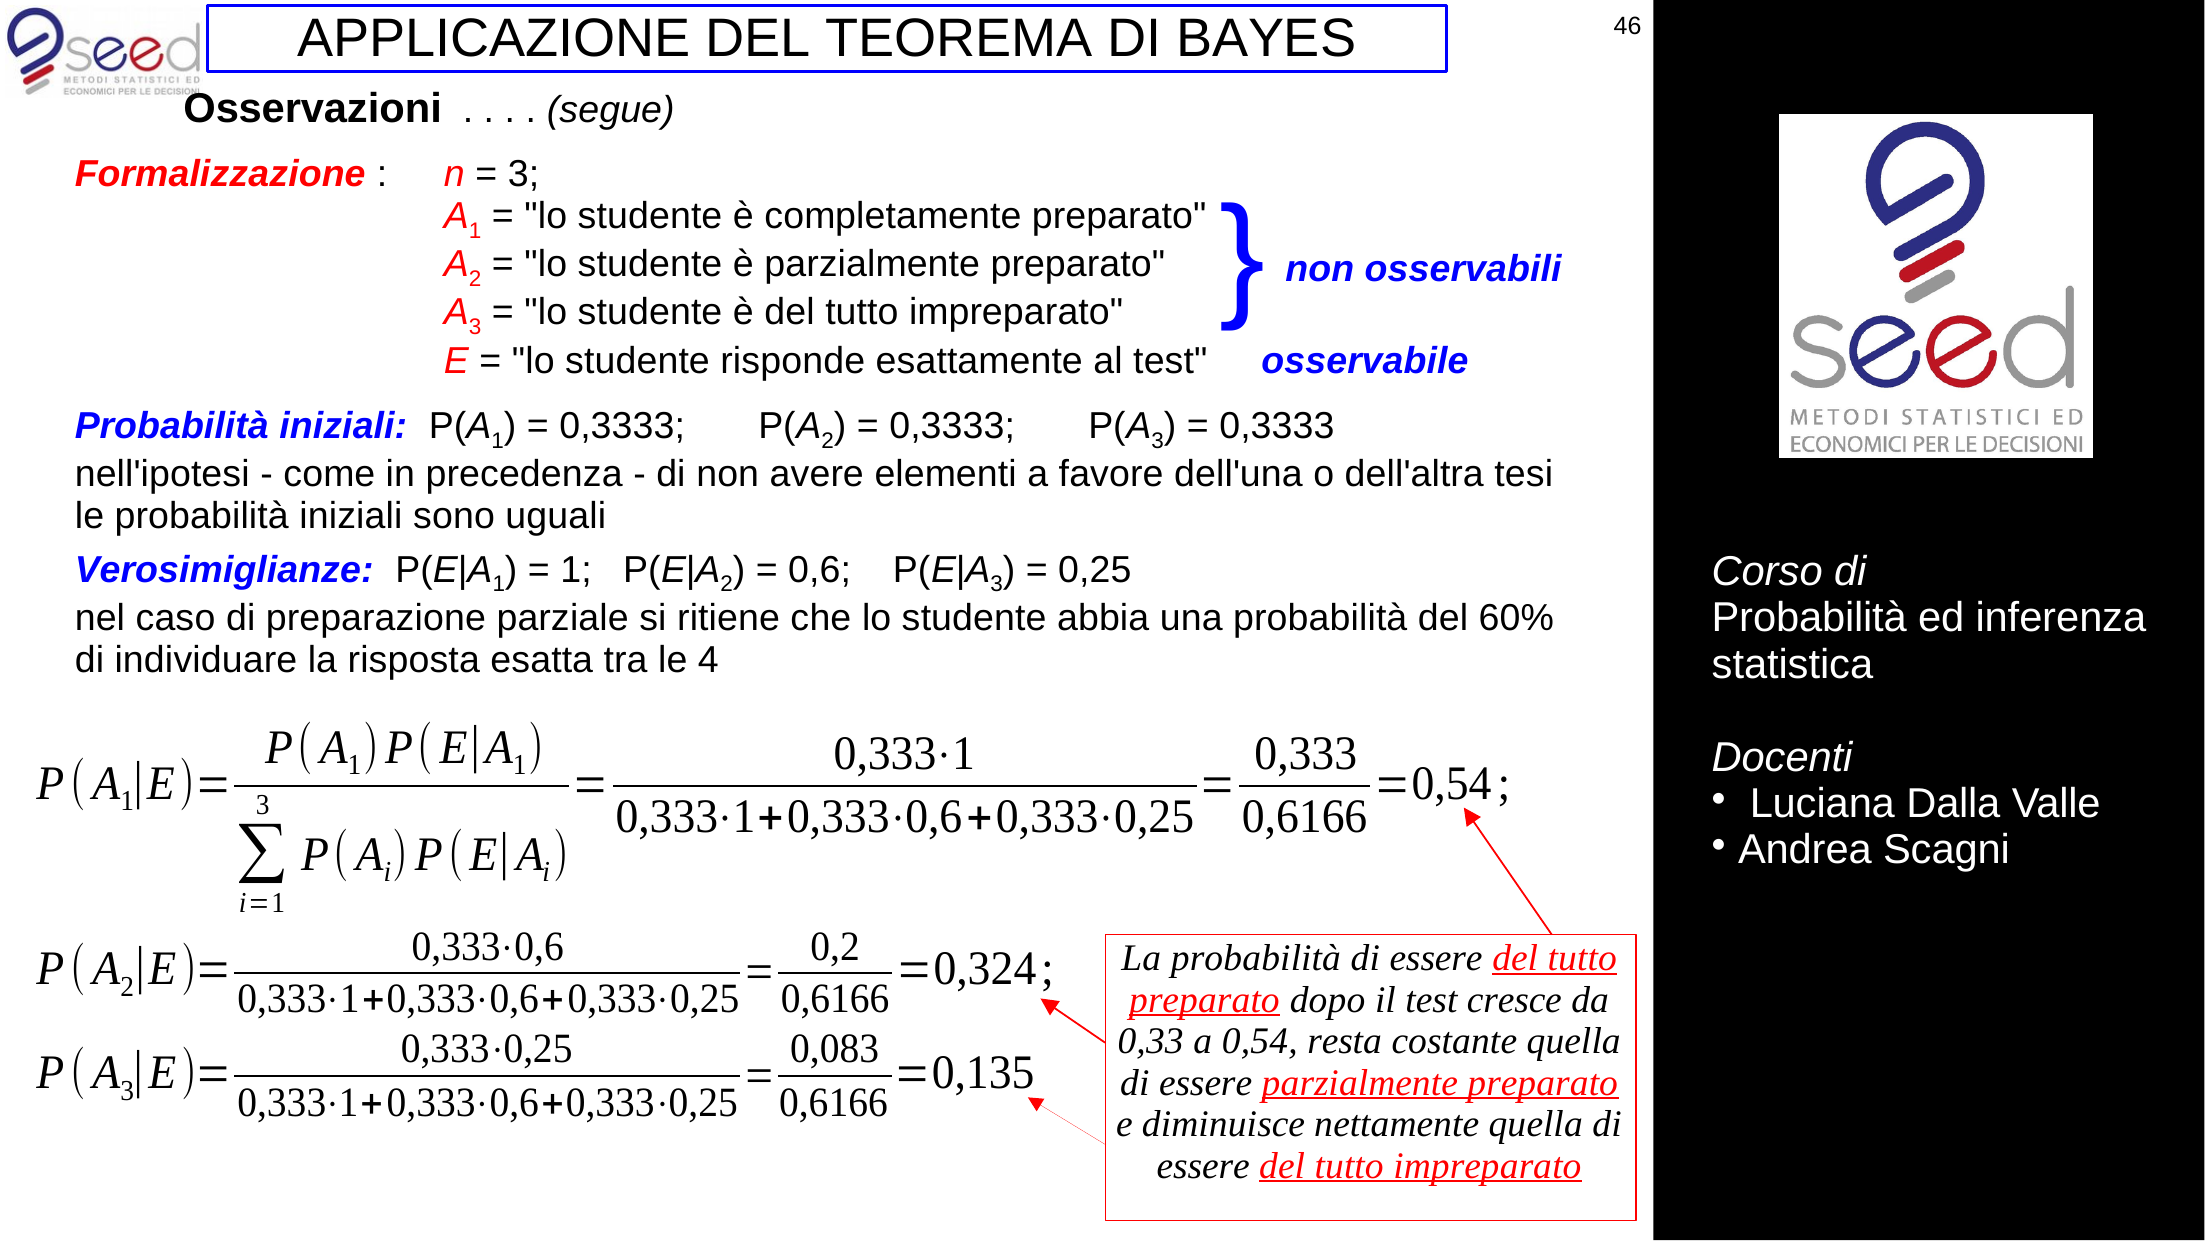

APPLICAZIONE DEL TEOREMA DI BAYES
Osservazioni . . . . (segue)
Formalizzazione :	n = 3;
			A1 = "lo studente è completamente preparato"
			A2 = "lo studente è parzialmente preparato"
			A3 = "lo studente è del tutto impreparato"
			E = "lo studente risponde esattamente al test" osservabile
Probabilità iniziali: P(A1) = 0,3333; P(A2) = 0,3333; P(A3) = 0,3333
nell'ipotesi - come in precedenza - di non avere elementi a favore dell'una o dell'altra tesi le probabilità iniziali sono uguali
Verosimiglianze: P(E|A1) = 1; P(E|A2) = 0,6; P(E|A3) = 0,25
nel caso di preparazione parziale si ritiene che lo studente abbia una probabilità del 60% di individuare la risposta esatta tra le 4
} non osservabili
La probabilità di essere del tutto preparato dopo il test cresce da 0,33 a 0,54, resta costante quella di essere parzialmente preparato e diminuisce nettamente quella di essere del tutto impreparato